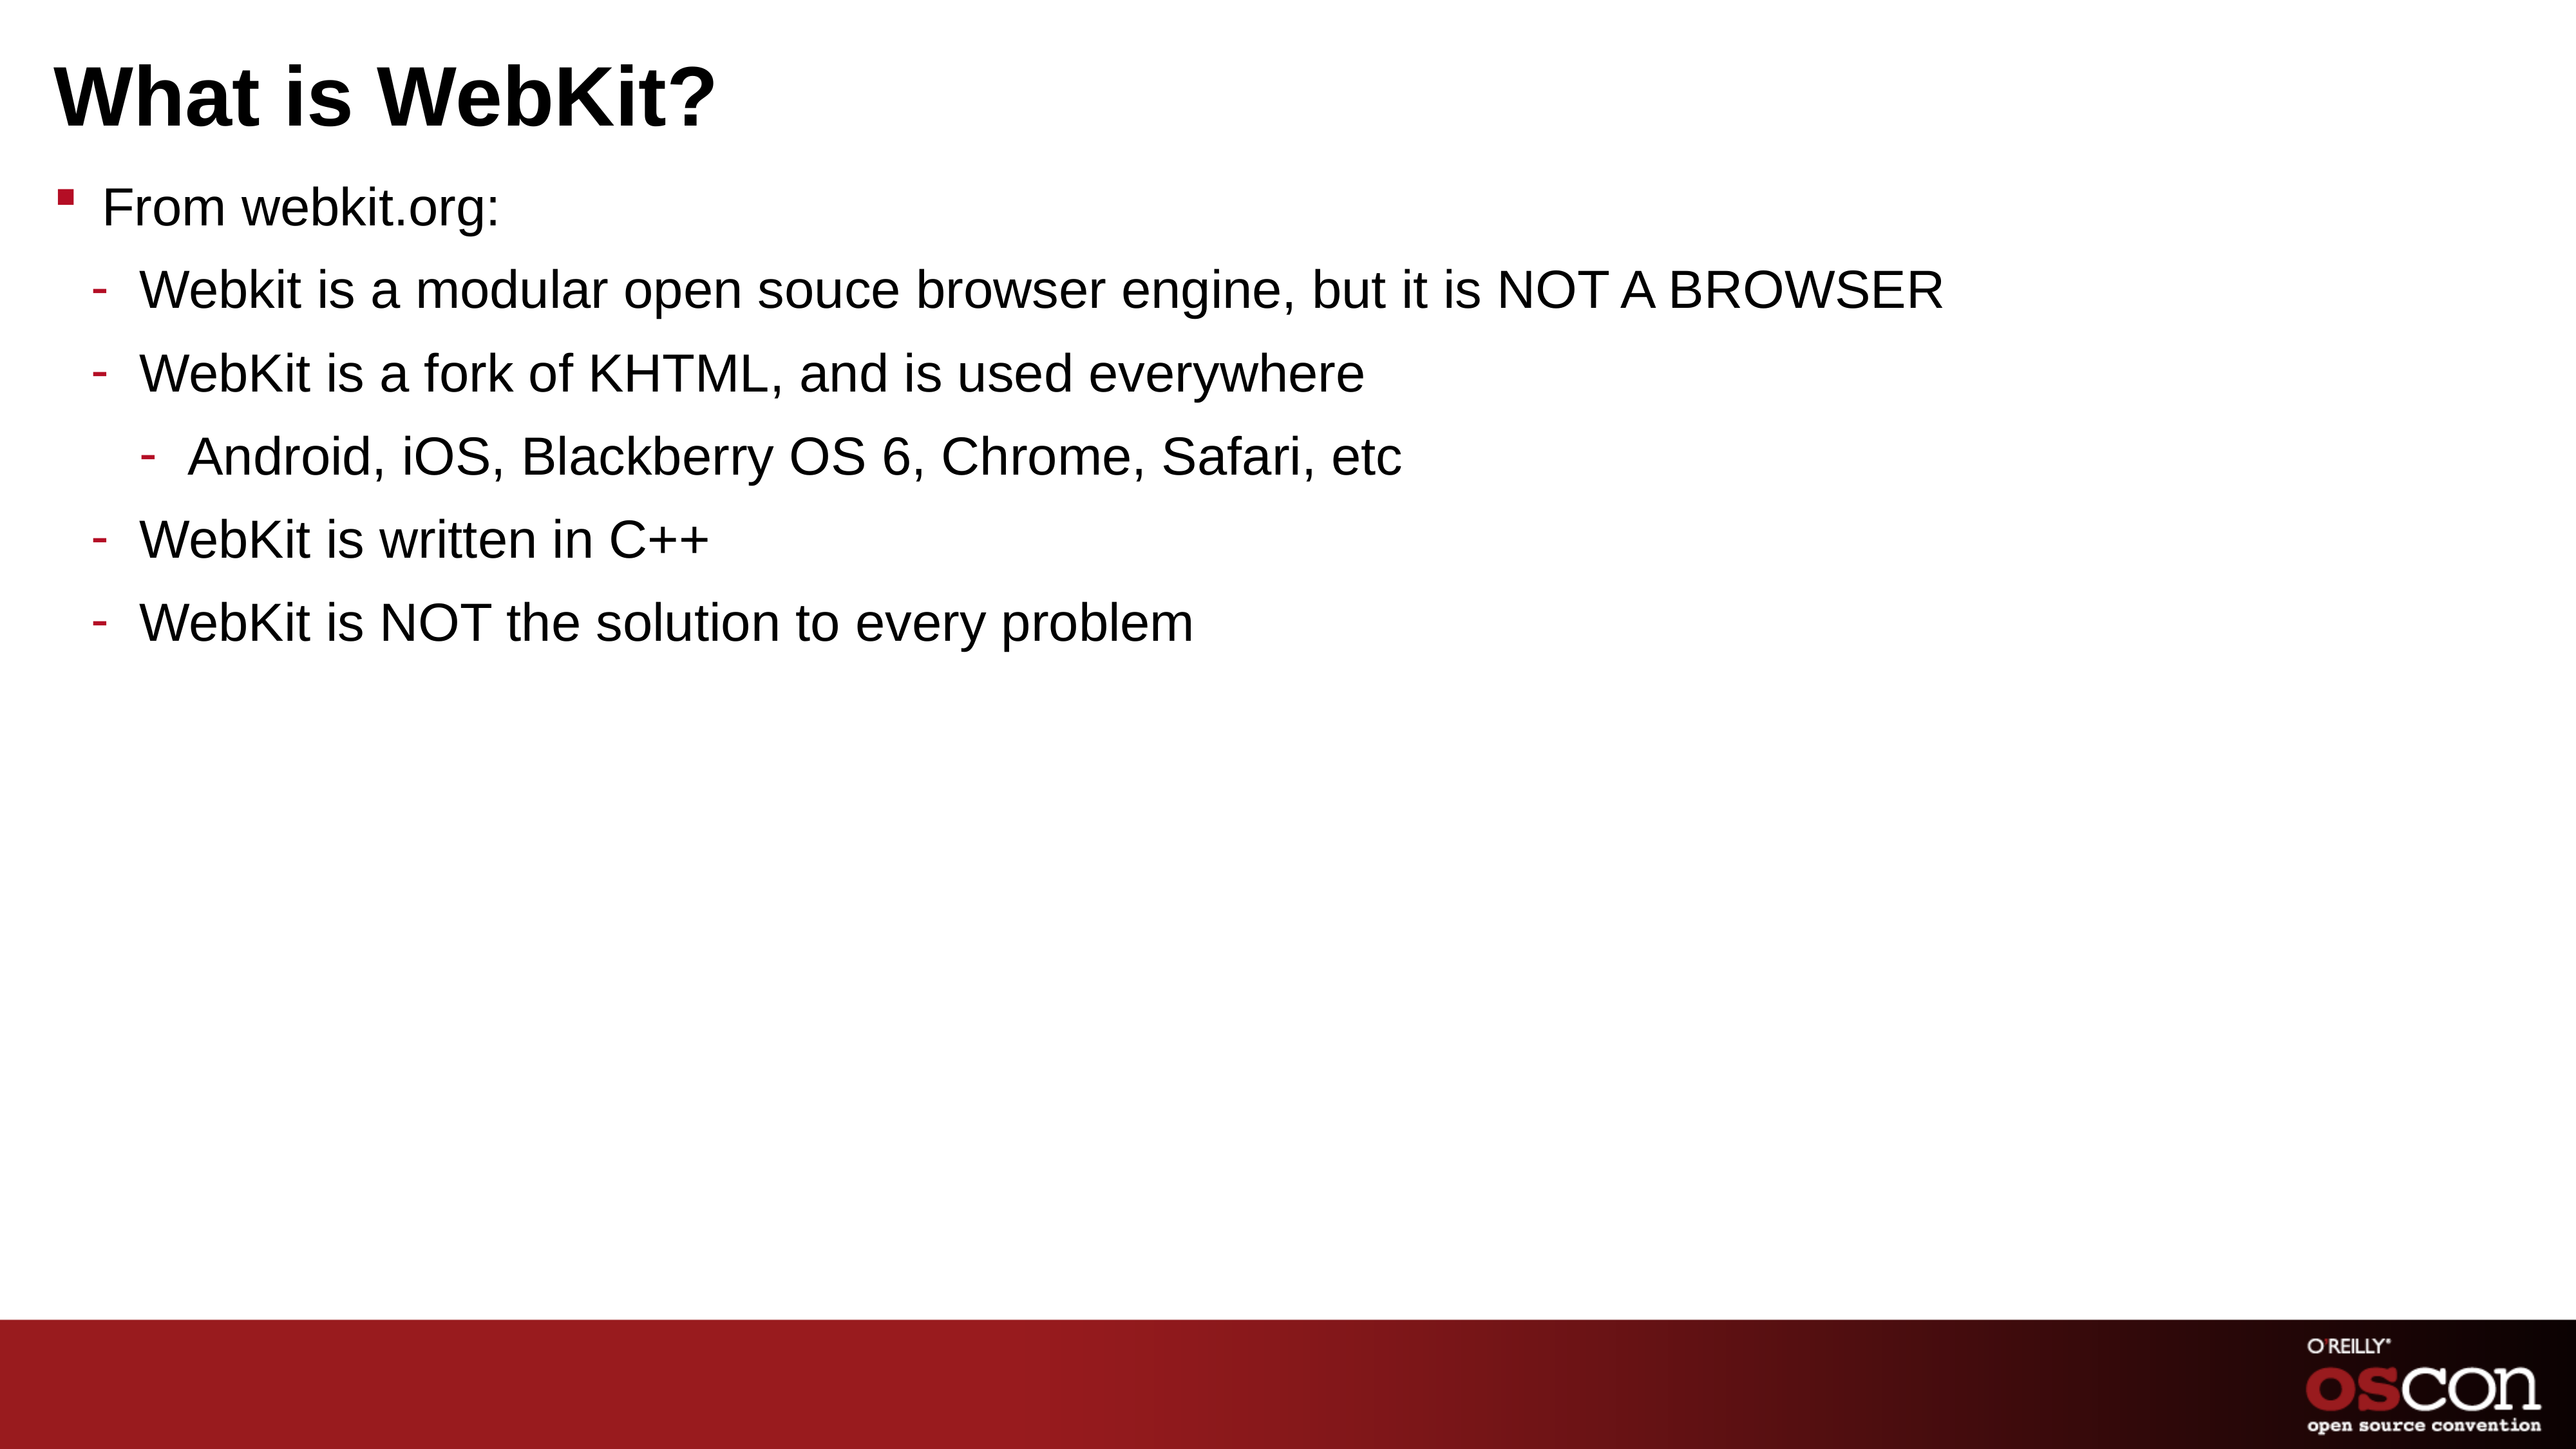

# What is WebKit?
From webkit.org:
Webkit is a modular open souce browser engine, but it is NOT A BROWSER
WebKit is a fork of KHTML, and is used everywhere
Android, iOS, Blackberry OS 6, Chrome, Safari, etc
WebKit is written in C++
WebKit is NOT the solution to every problem